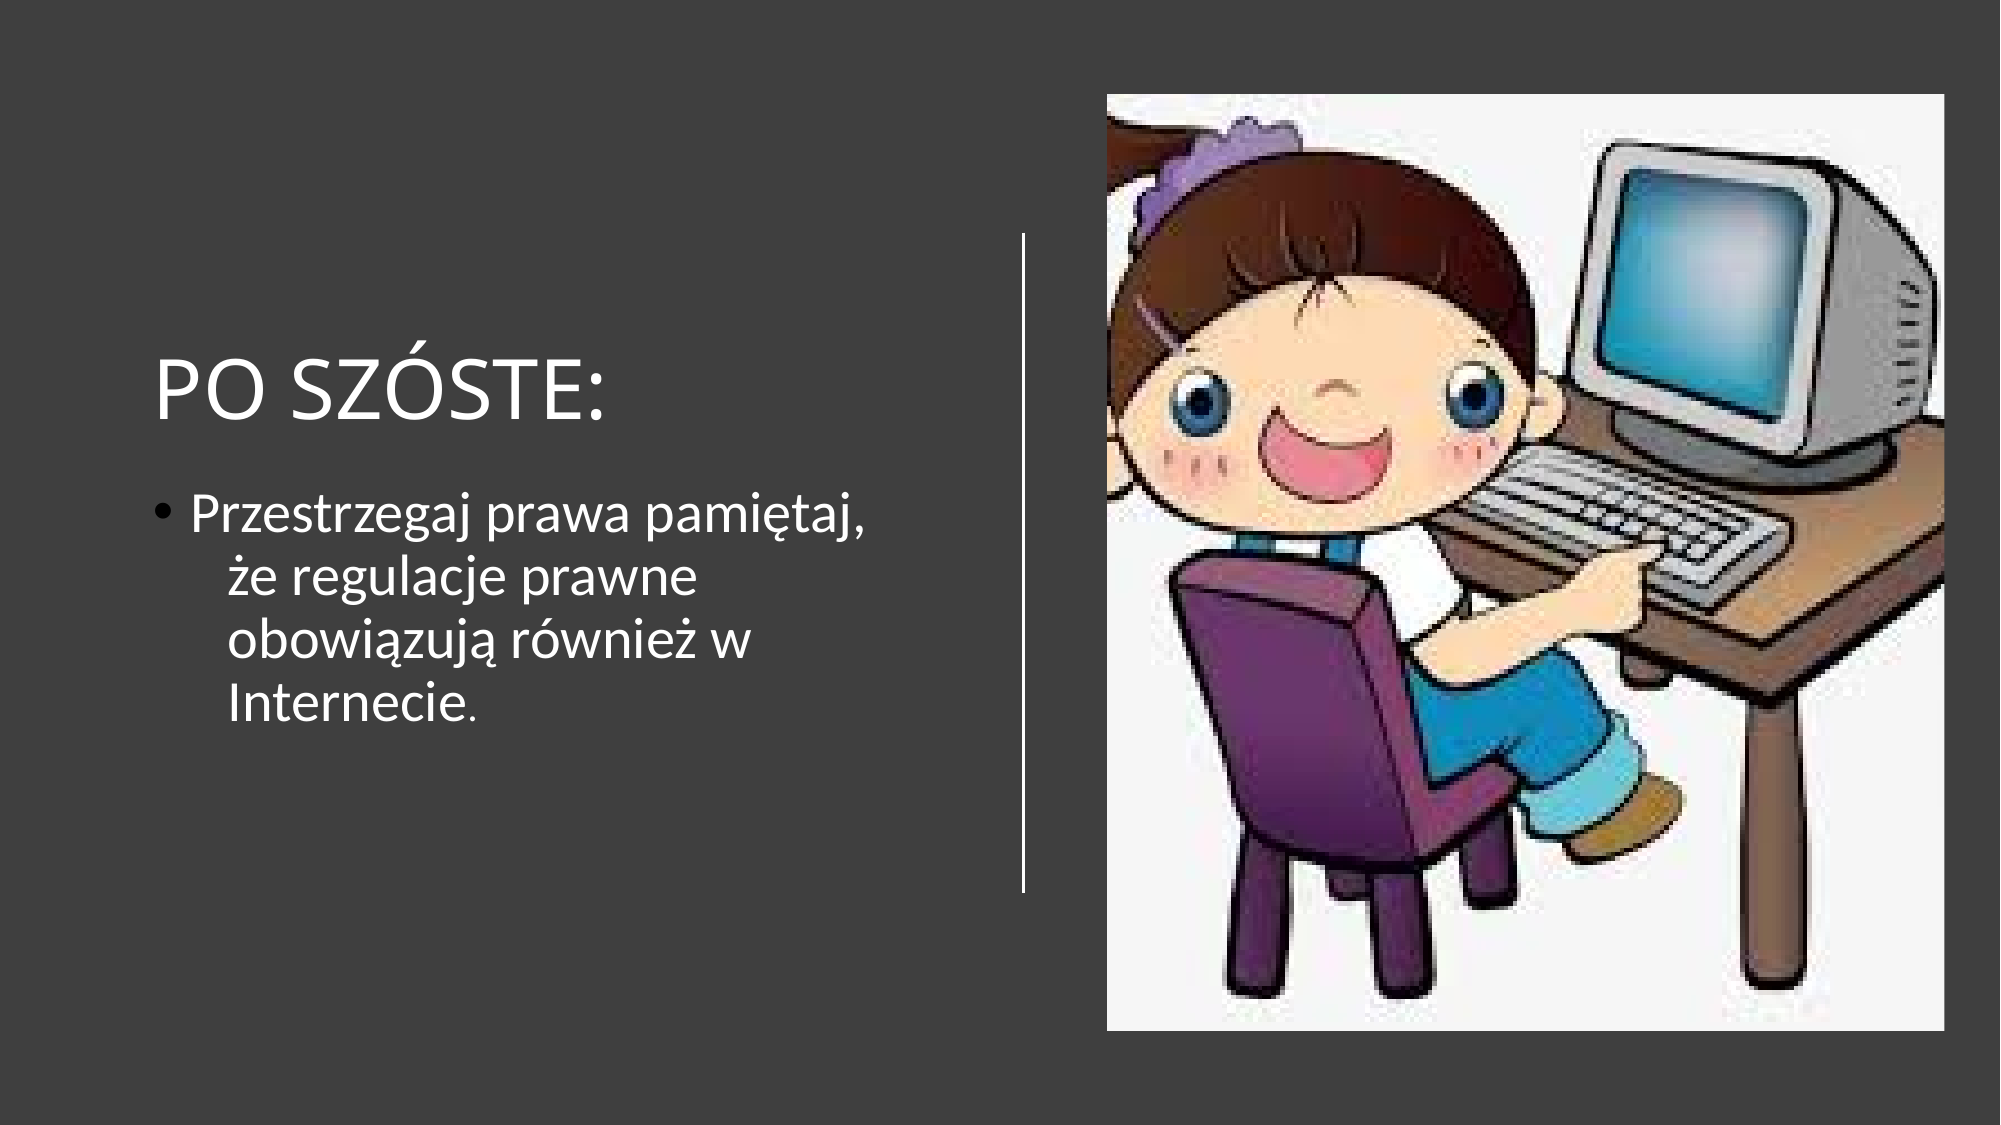

# PO SZÓSTE:
Przestrzegaj prawa pamiętaj, że regulacje prawne obowiązują również w Internecie.